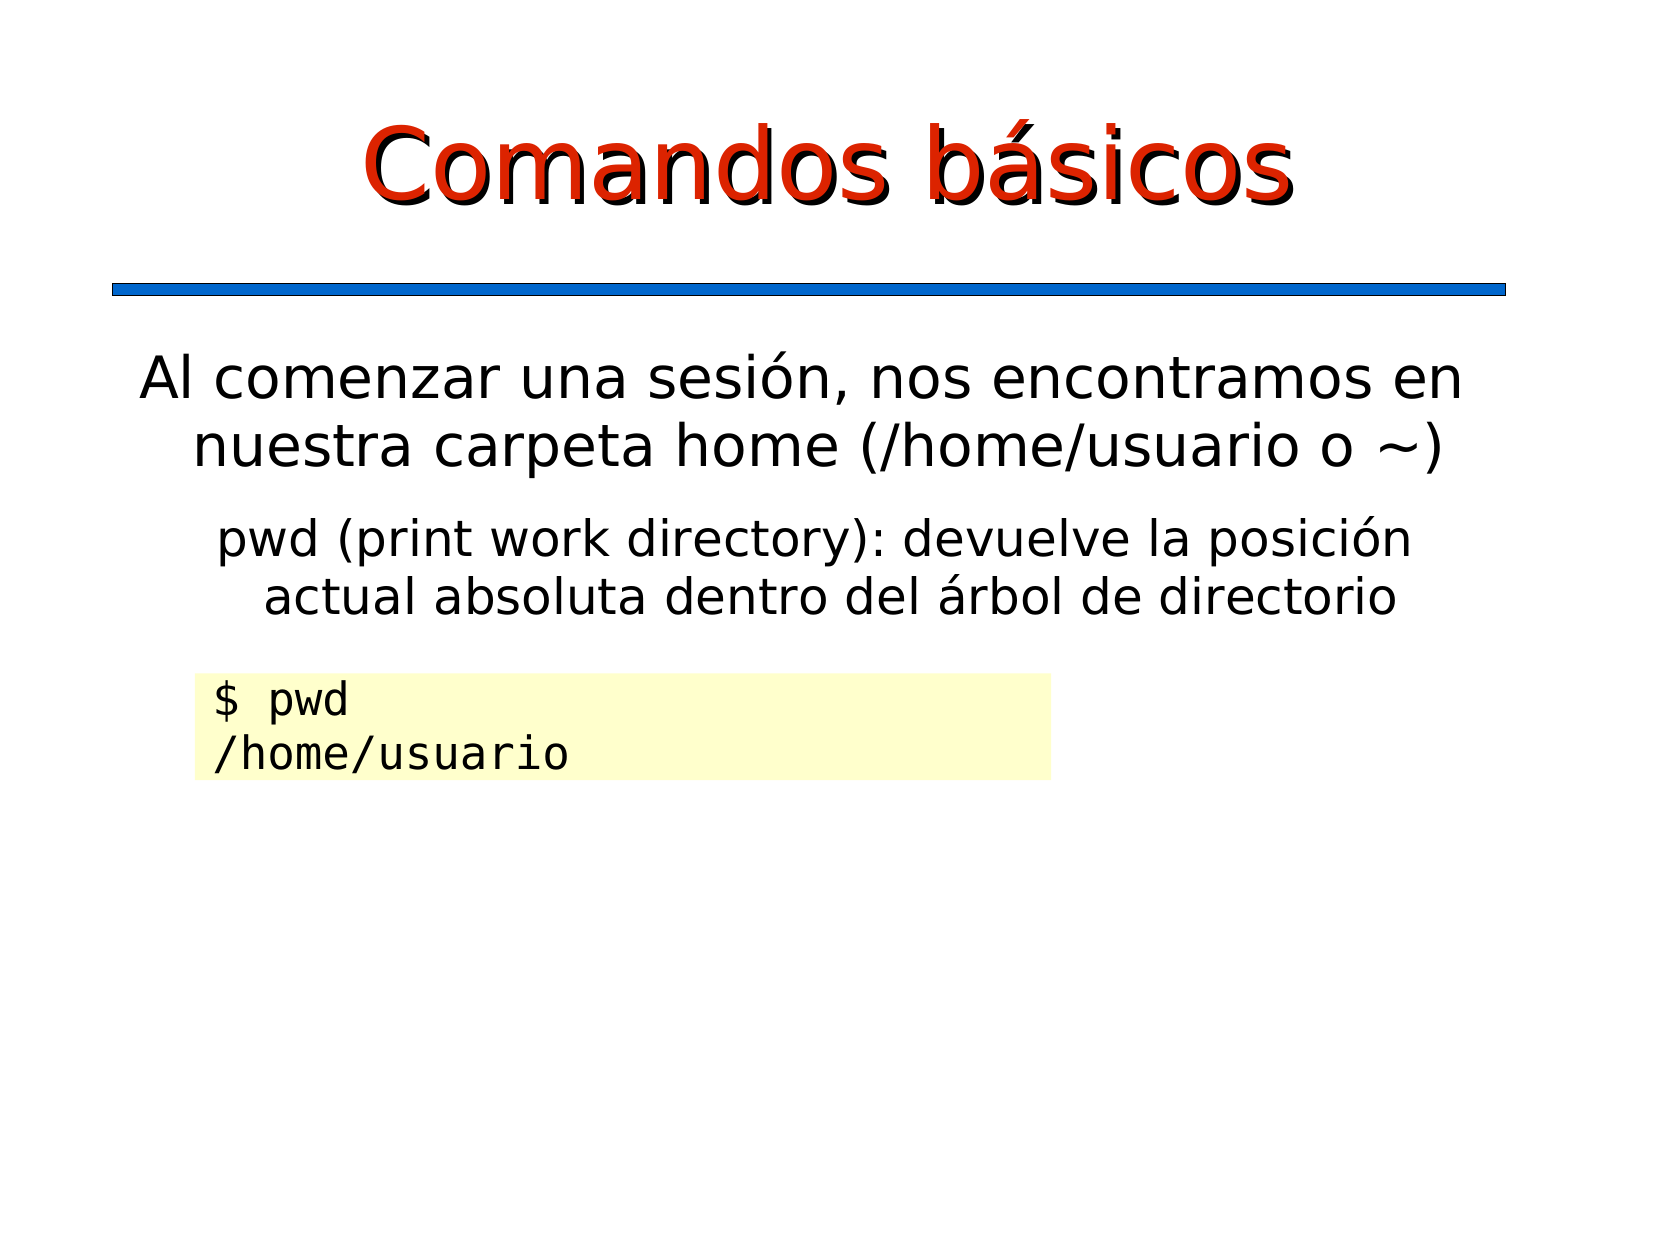

# Comandos básicos
Al comenzar una sesión, nos encontramos en nuestra carpeta home (/home/usuario o ~)
pwd (print work directory): devuelve la posición actual absoluta dentro del árbol de directorio
$ pwd
/home/usuario